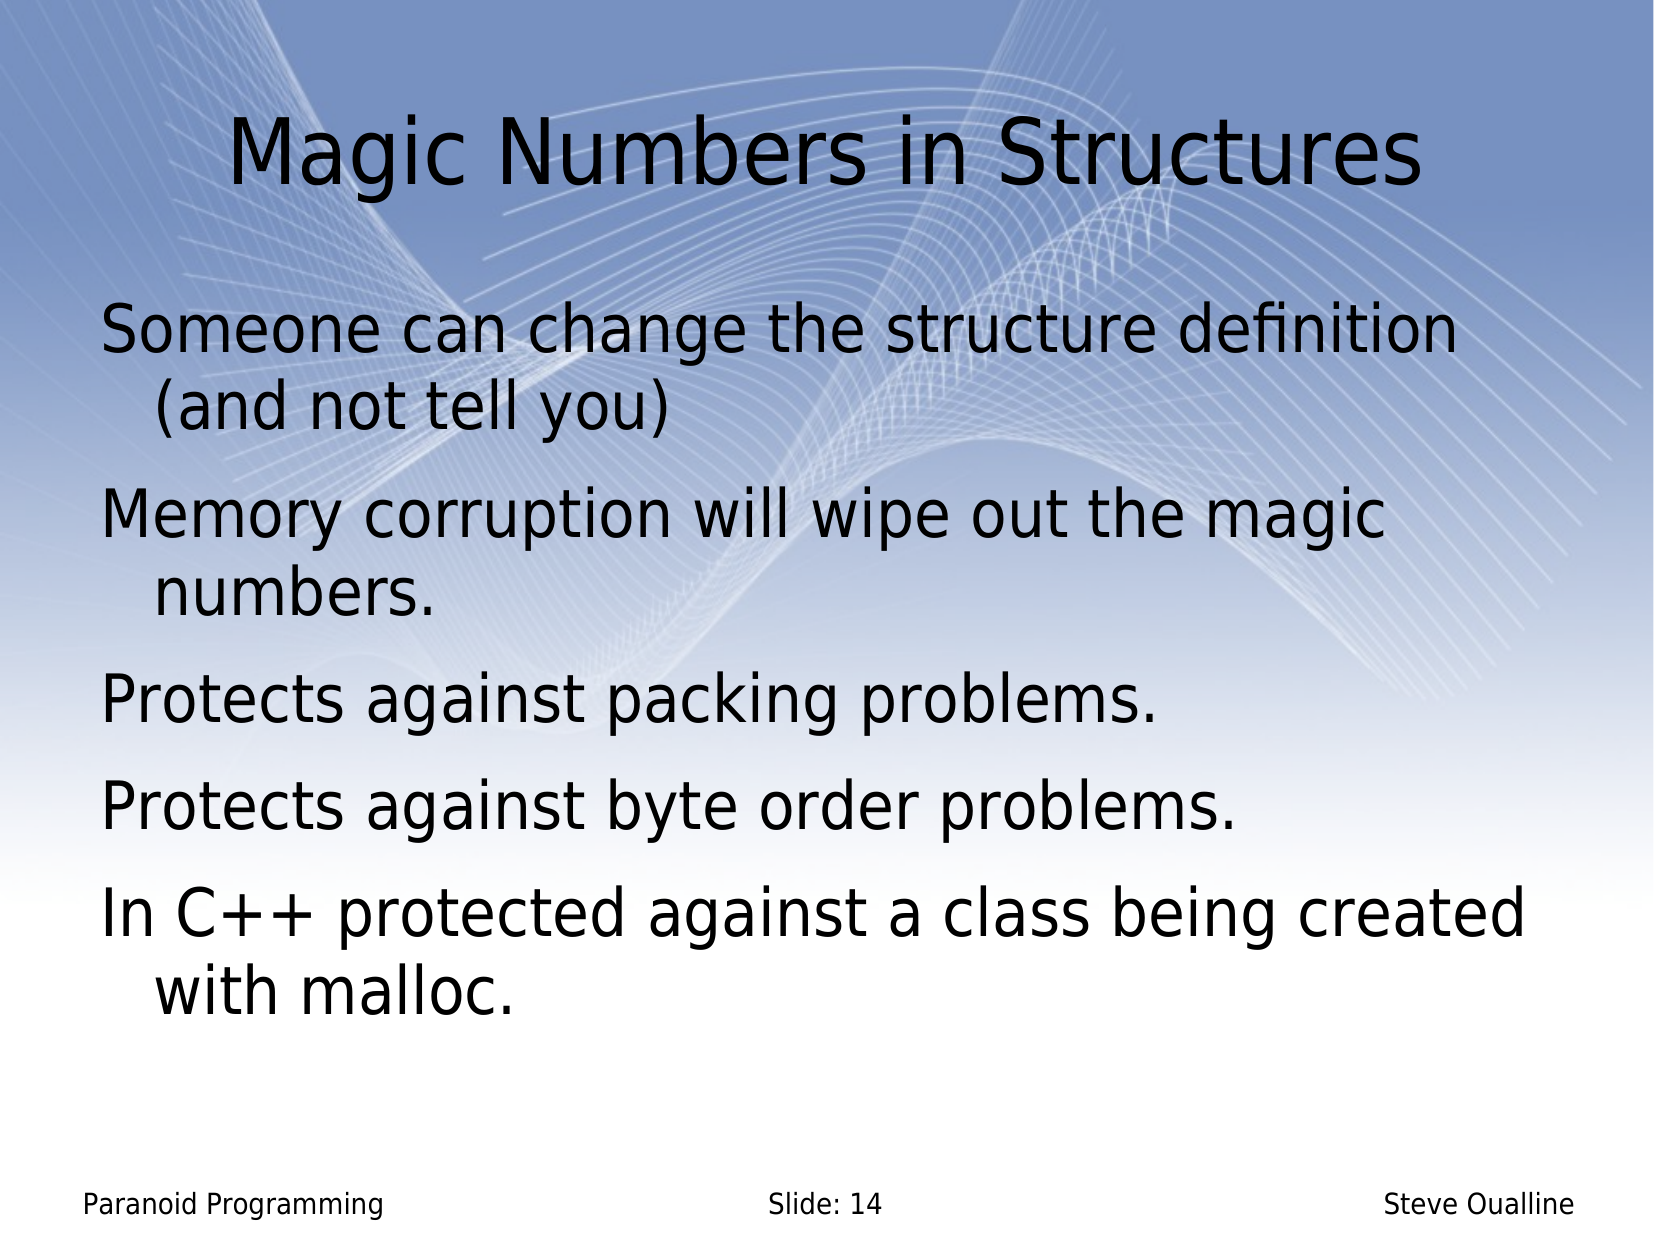

# Magic Numbers in Structures
Someone can change the structure definition (and not tell you)
Memory corruption will wipe out the magic numbers.
Protects against packing problems.
Protects against byte order problems.
In C++ protected against a class being created with malloc.
Paranoid Programming
Steve Oualline
14